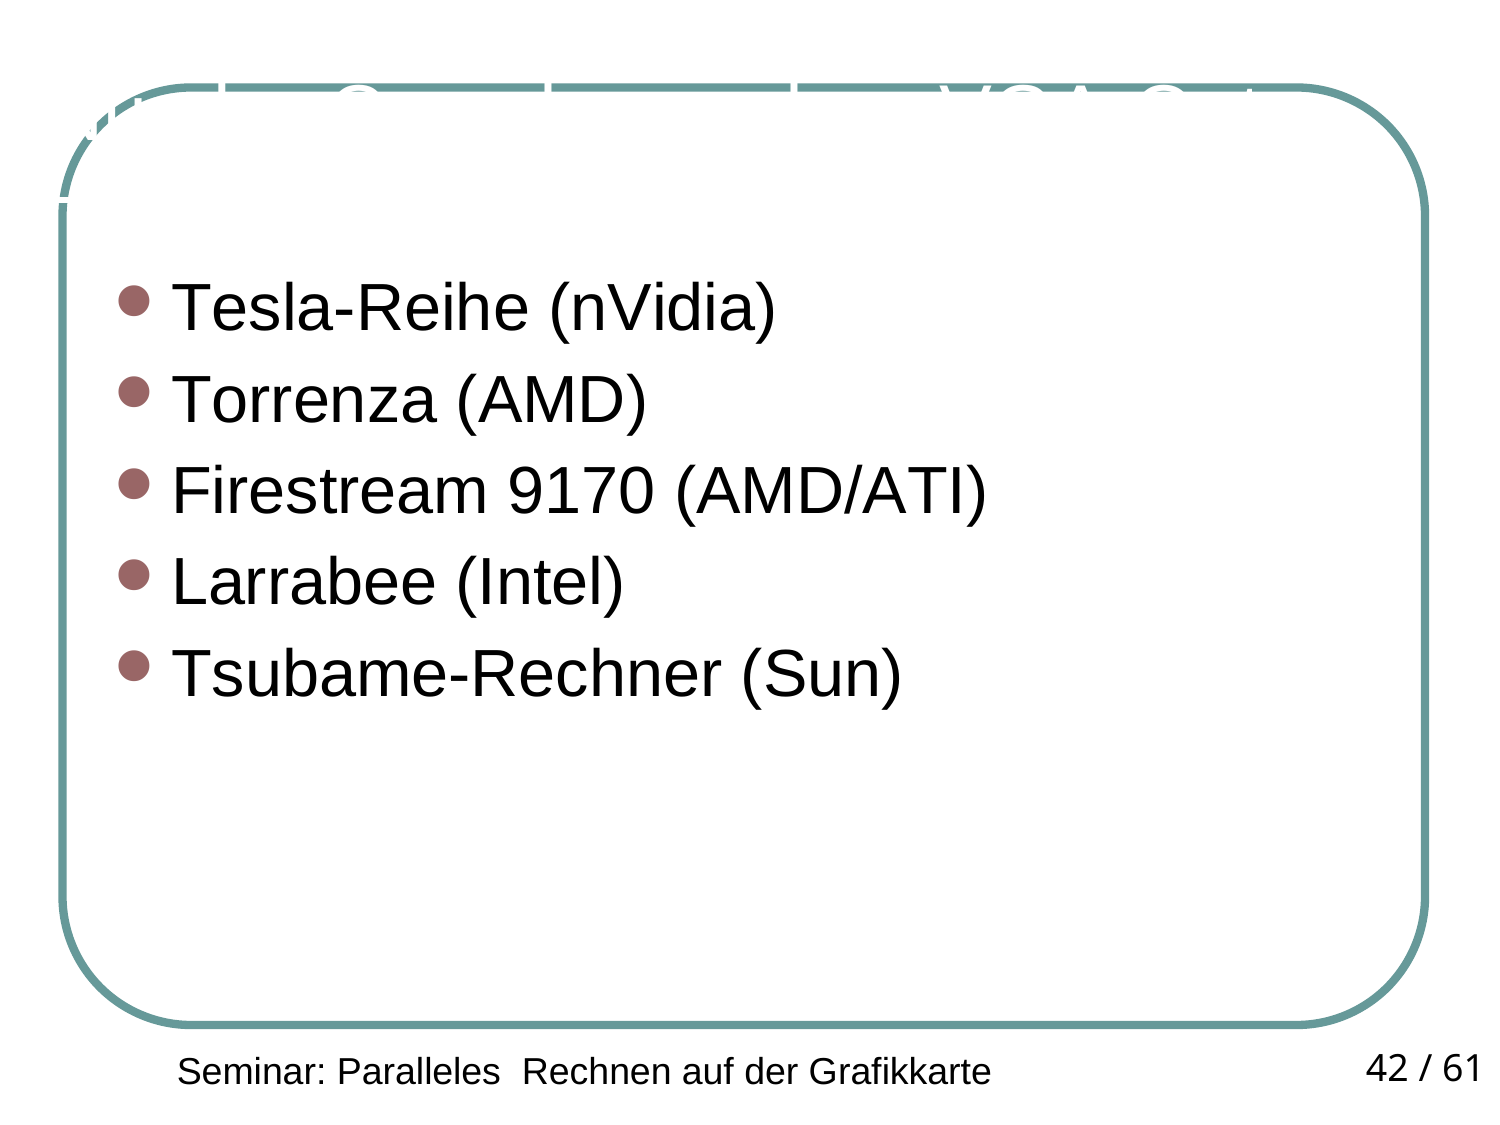

# NumberCruncher – ohne VGA-Out
Tesla-Reihe (nVidia)
Torrenza (AMD)
Firestream 9170 (AMD/ATI)
Larrabee (Intel)
Tsubame-Rechner (Sun)
Seminar: Paralleles Rechnen auf der Grafikkarte
42